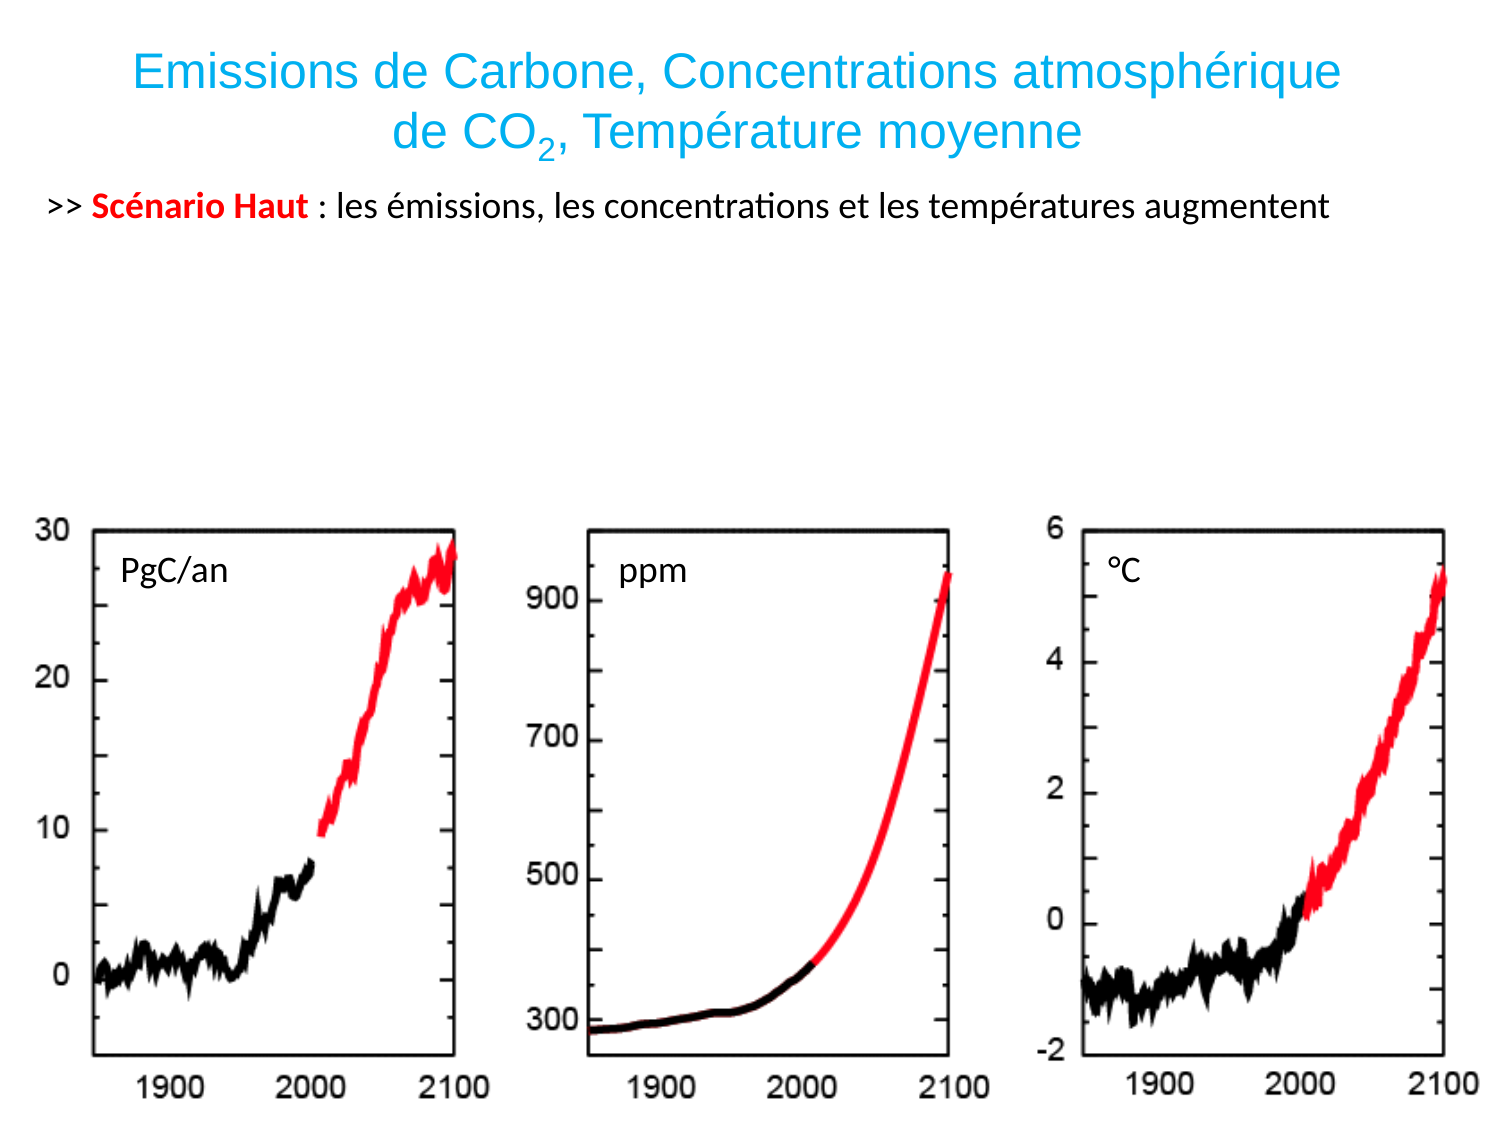

Emissions de Carbone, Concentrations atmosphérique de CO2, Température moyenne
>> Scénario Haut : les émissions, les concentrations et les températures augmentent
PgC/an
ppm
°C